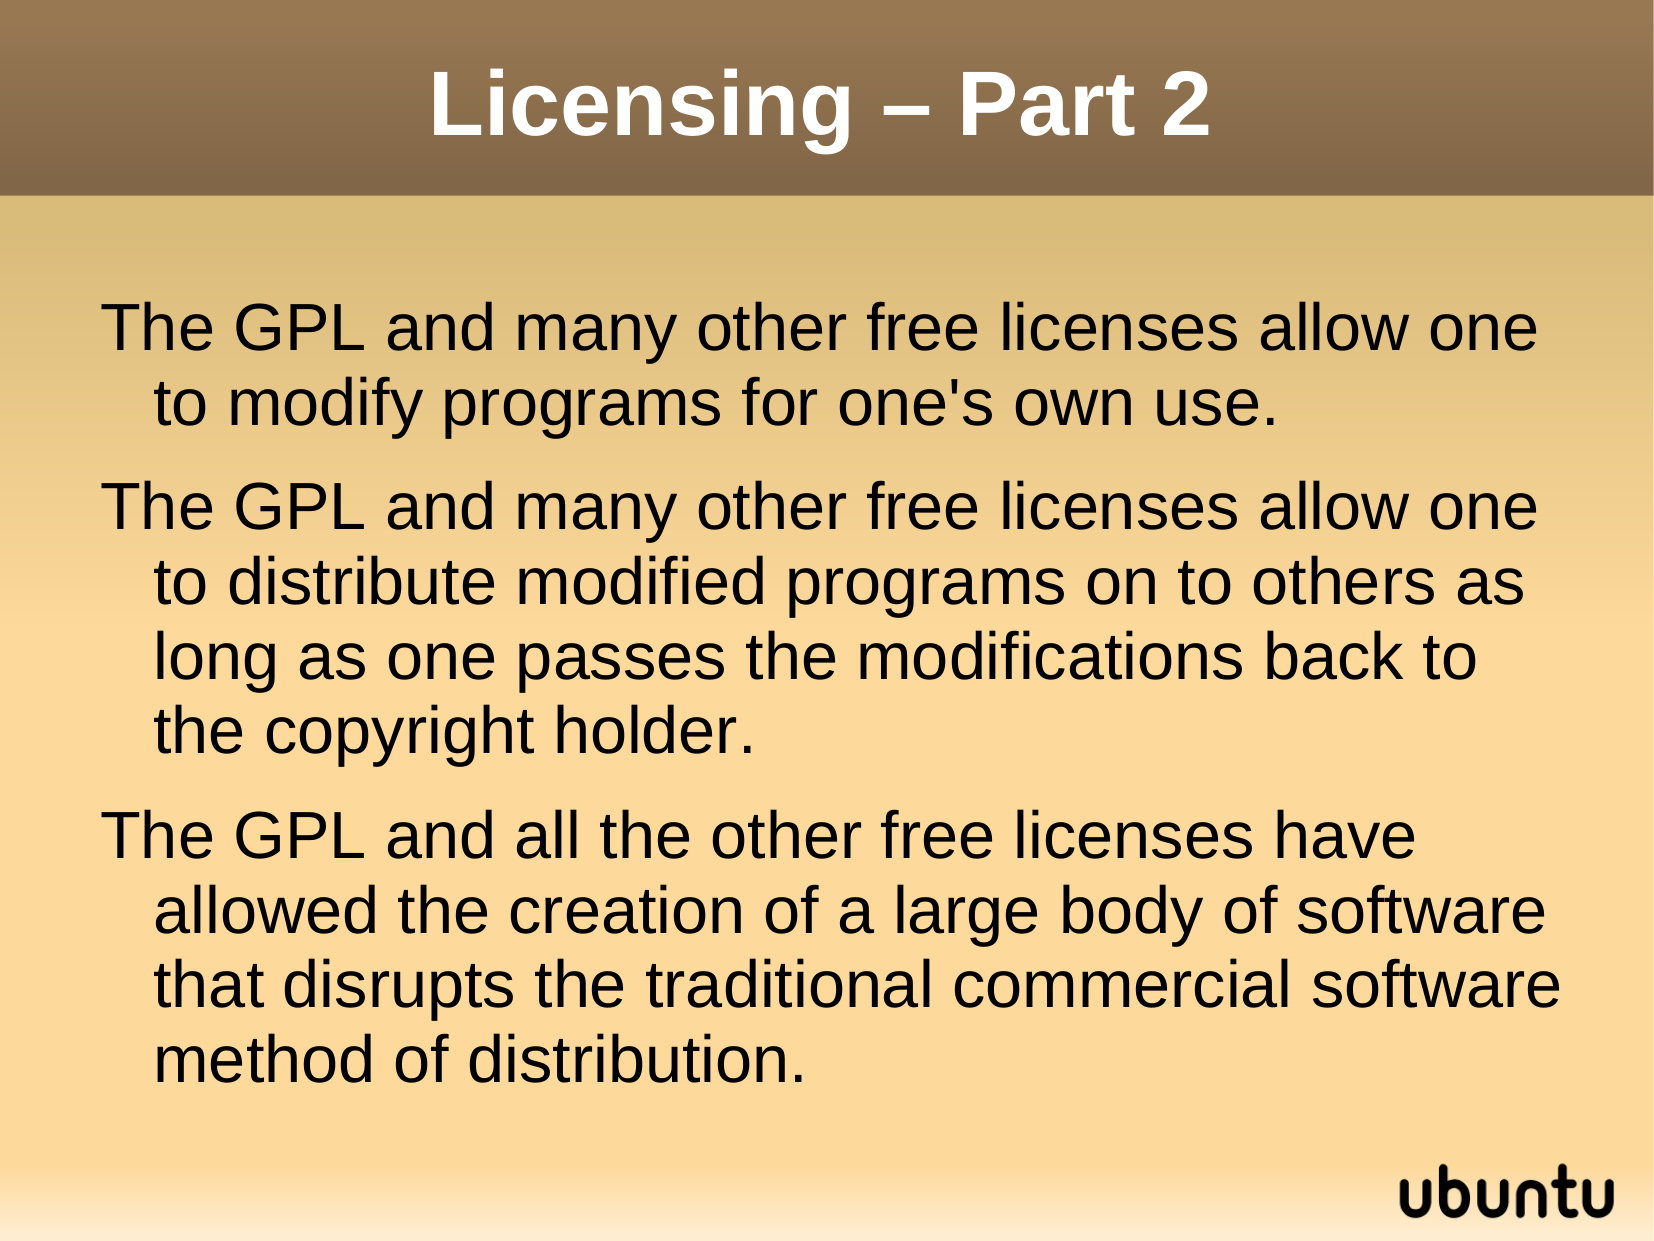

# Licensing – Part 2
The GPL and many other free licenses allow one to modify programs for one's own use.
The GPL and many other free licenses allow one to distribute modified programs on to others as long as one passes the modifications back to the copyright holder.
The GPL and all the other free licenses have allowed the creation of a large body of software that disrupts the traditional commercial software method of distribution.